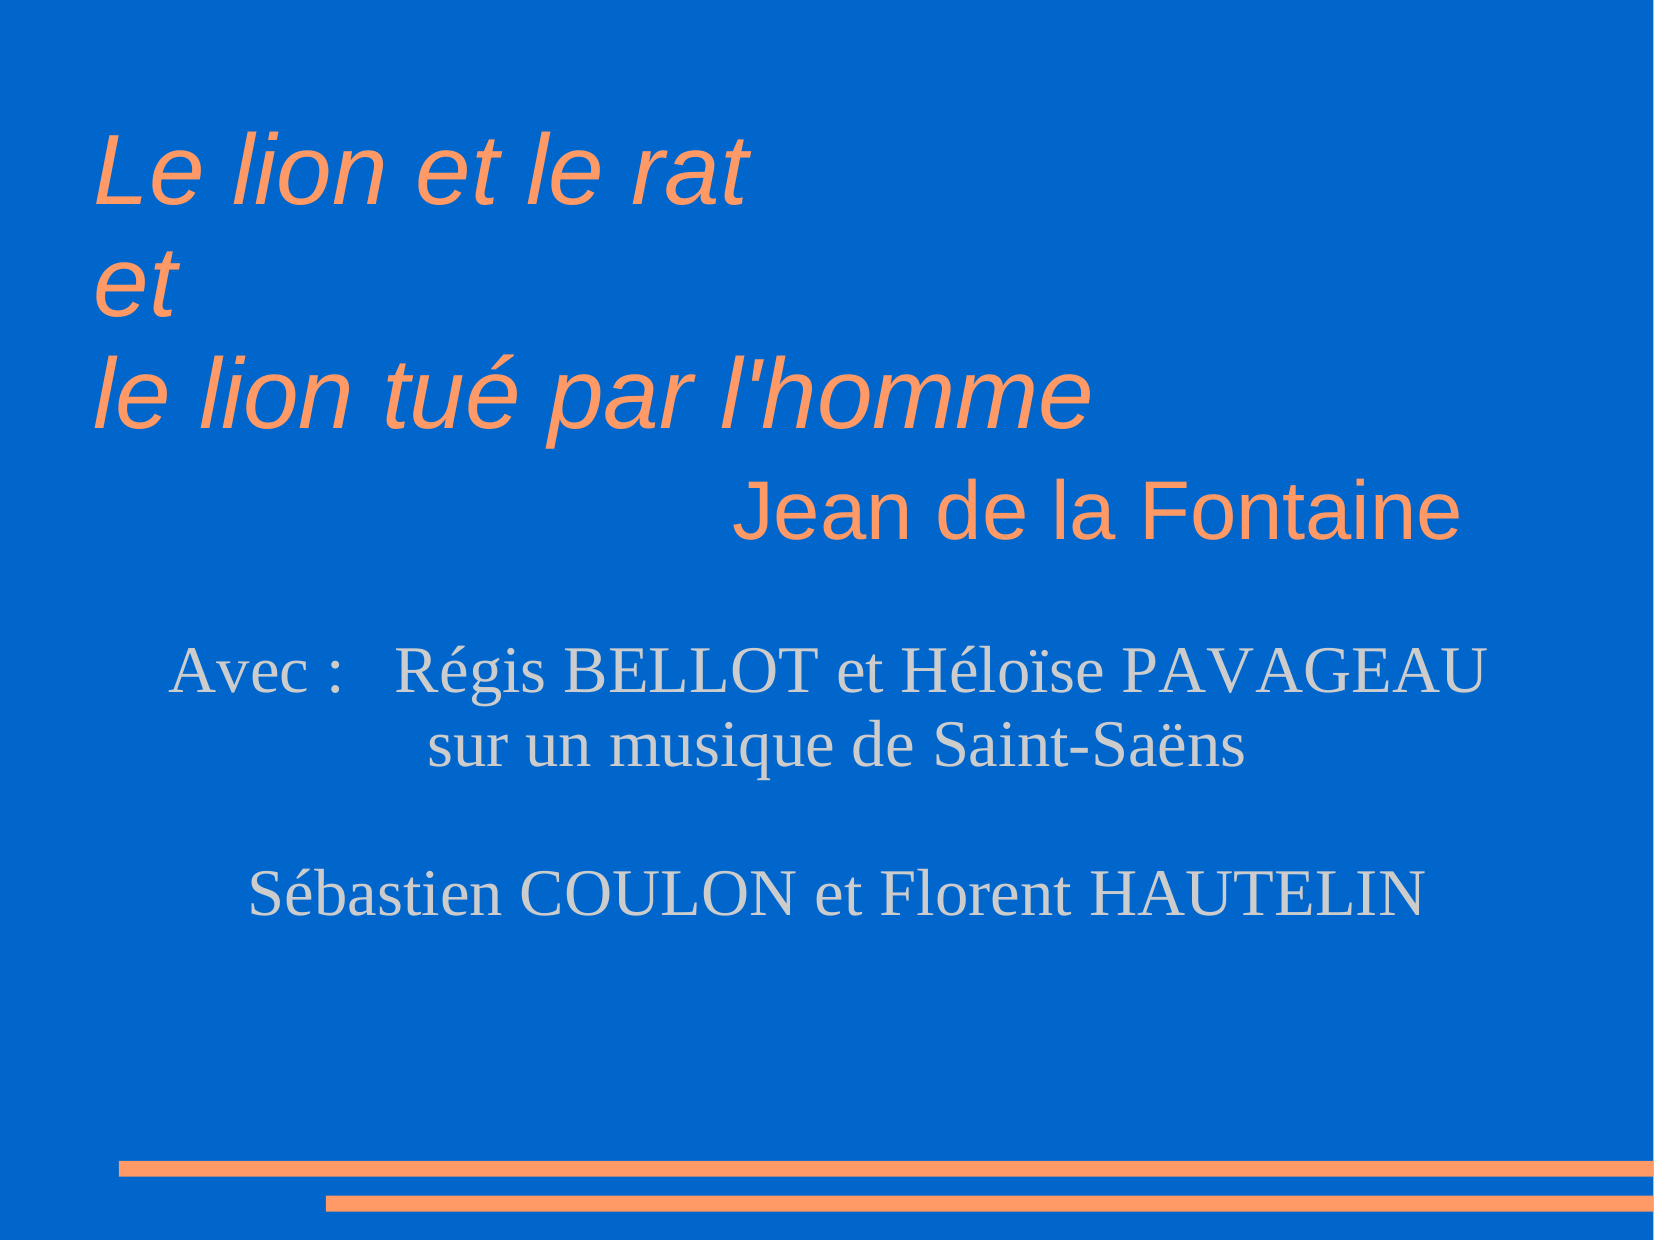

# Le lion et le rat et le lion tué par l'homme Jean de la Fontaine
Avec : Régis BELLOT et Héloïse PAVAGEAU
sur un musique de Saint-Saëns
Sébastien COULON et Florent HAUTELIN